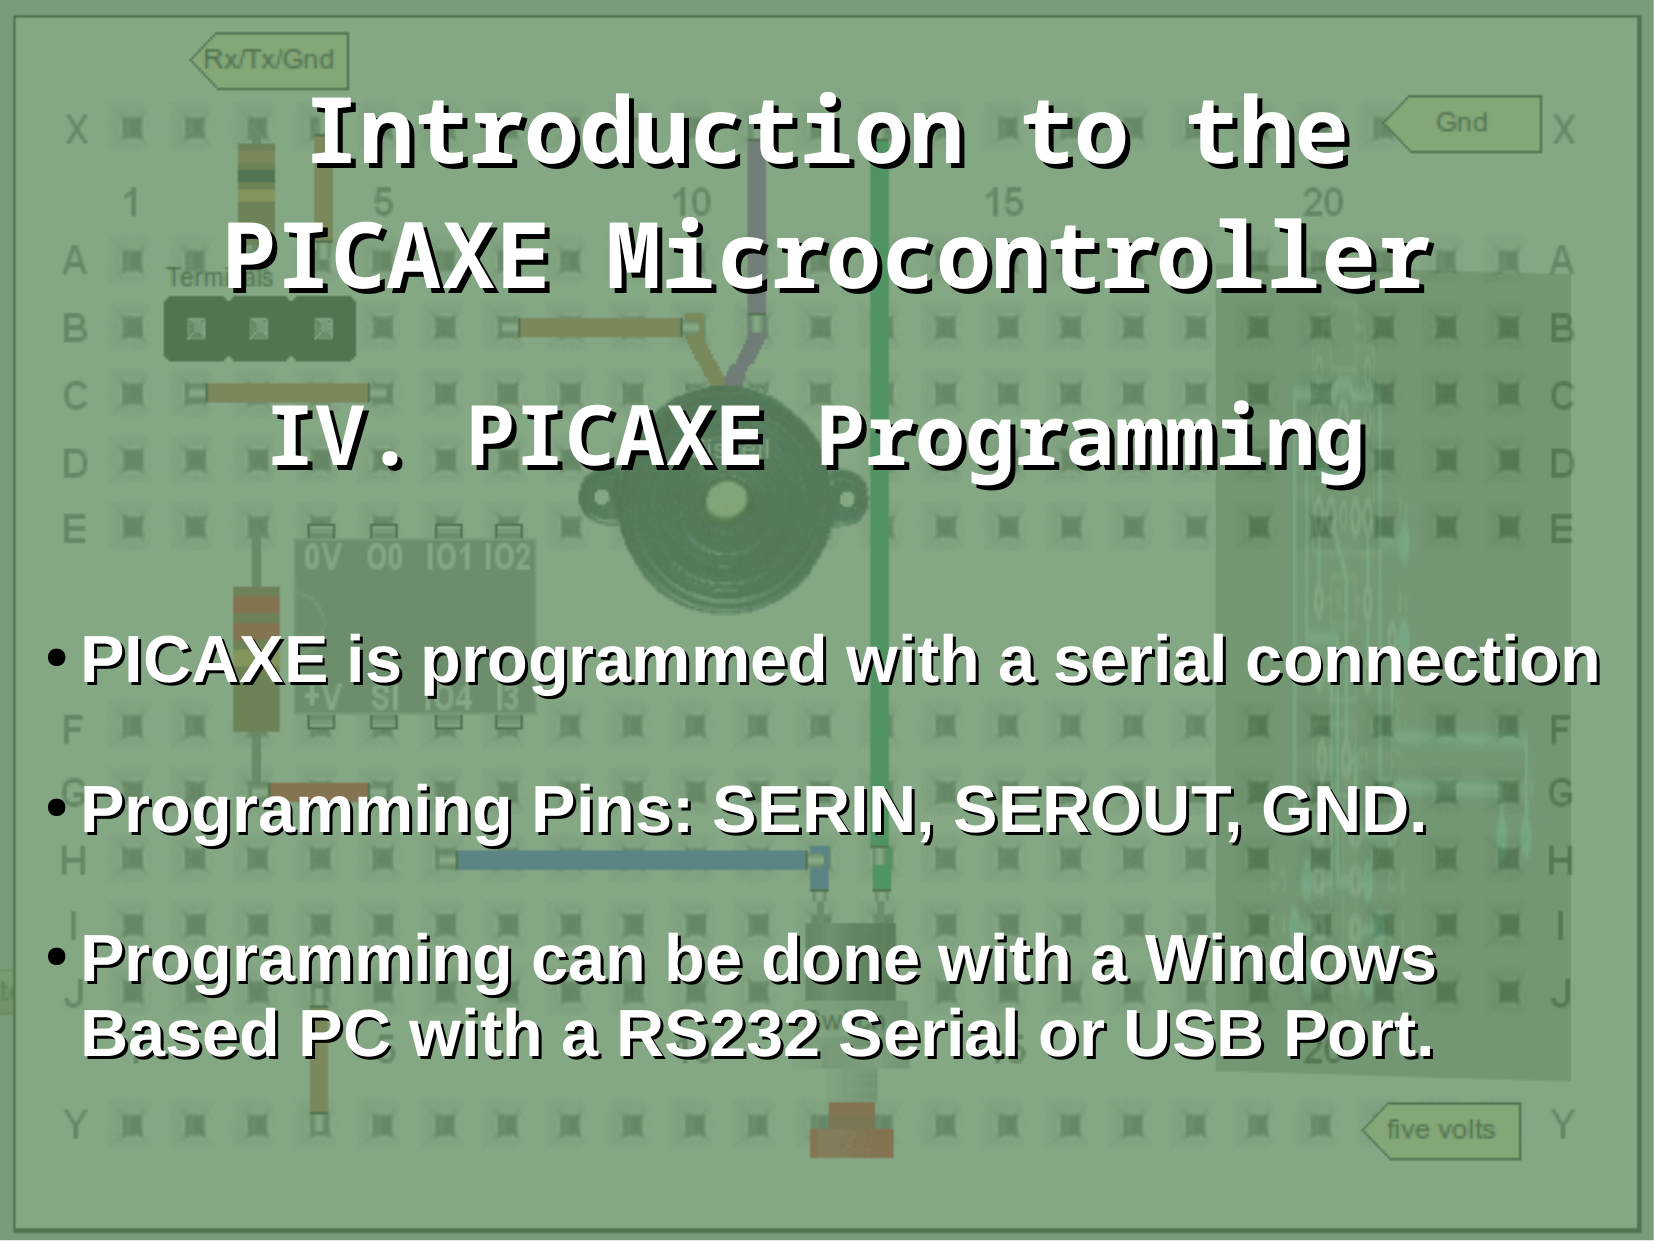

# Introduction to the PICAXE Microcontroller
IV. PICAXE Programming
PICAXE is programmed with a serial connection
Programming Pins: SERIN, SEROUT, GND.
Programming can be done with a Windows
Based PC with a RS232 Serial or USB Port.